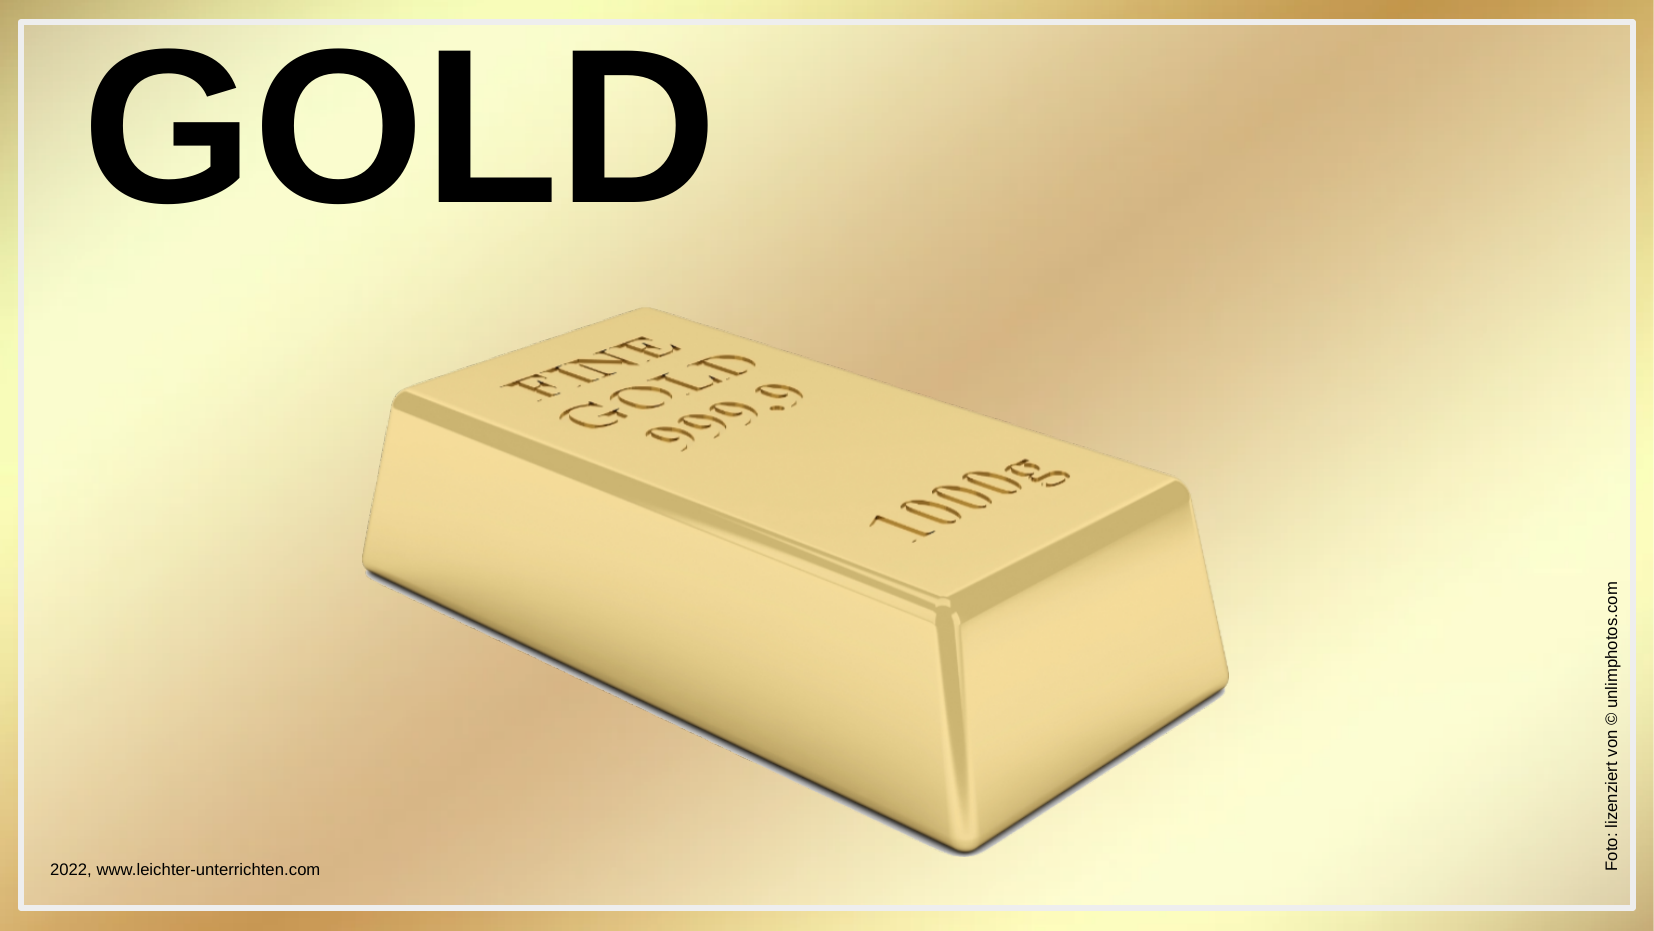

# GOLD
Foto: lizenziert von © unlimphotos.com